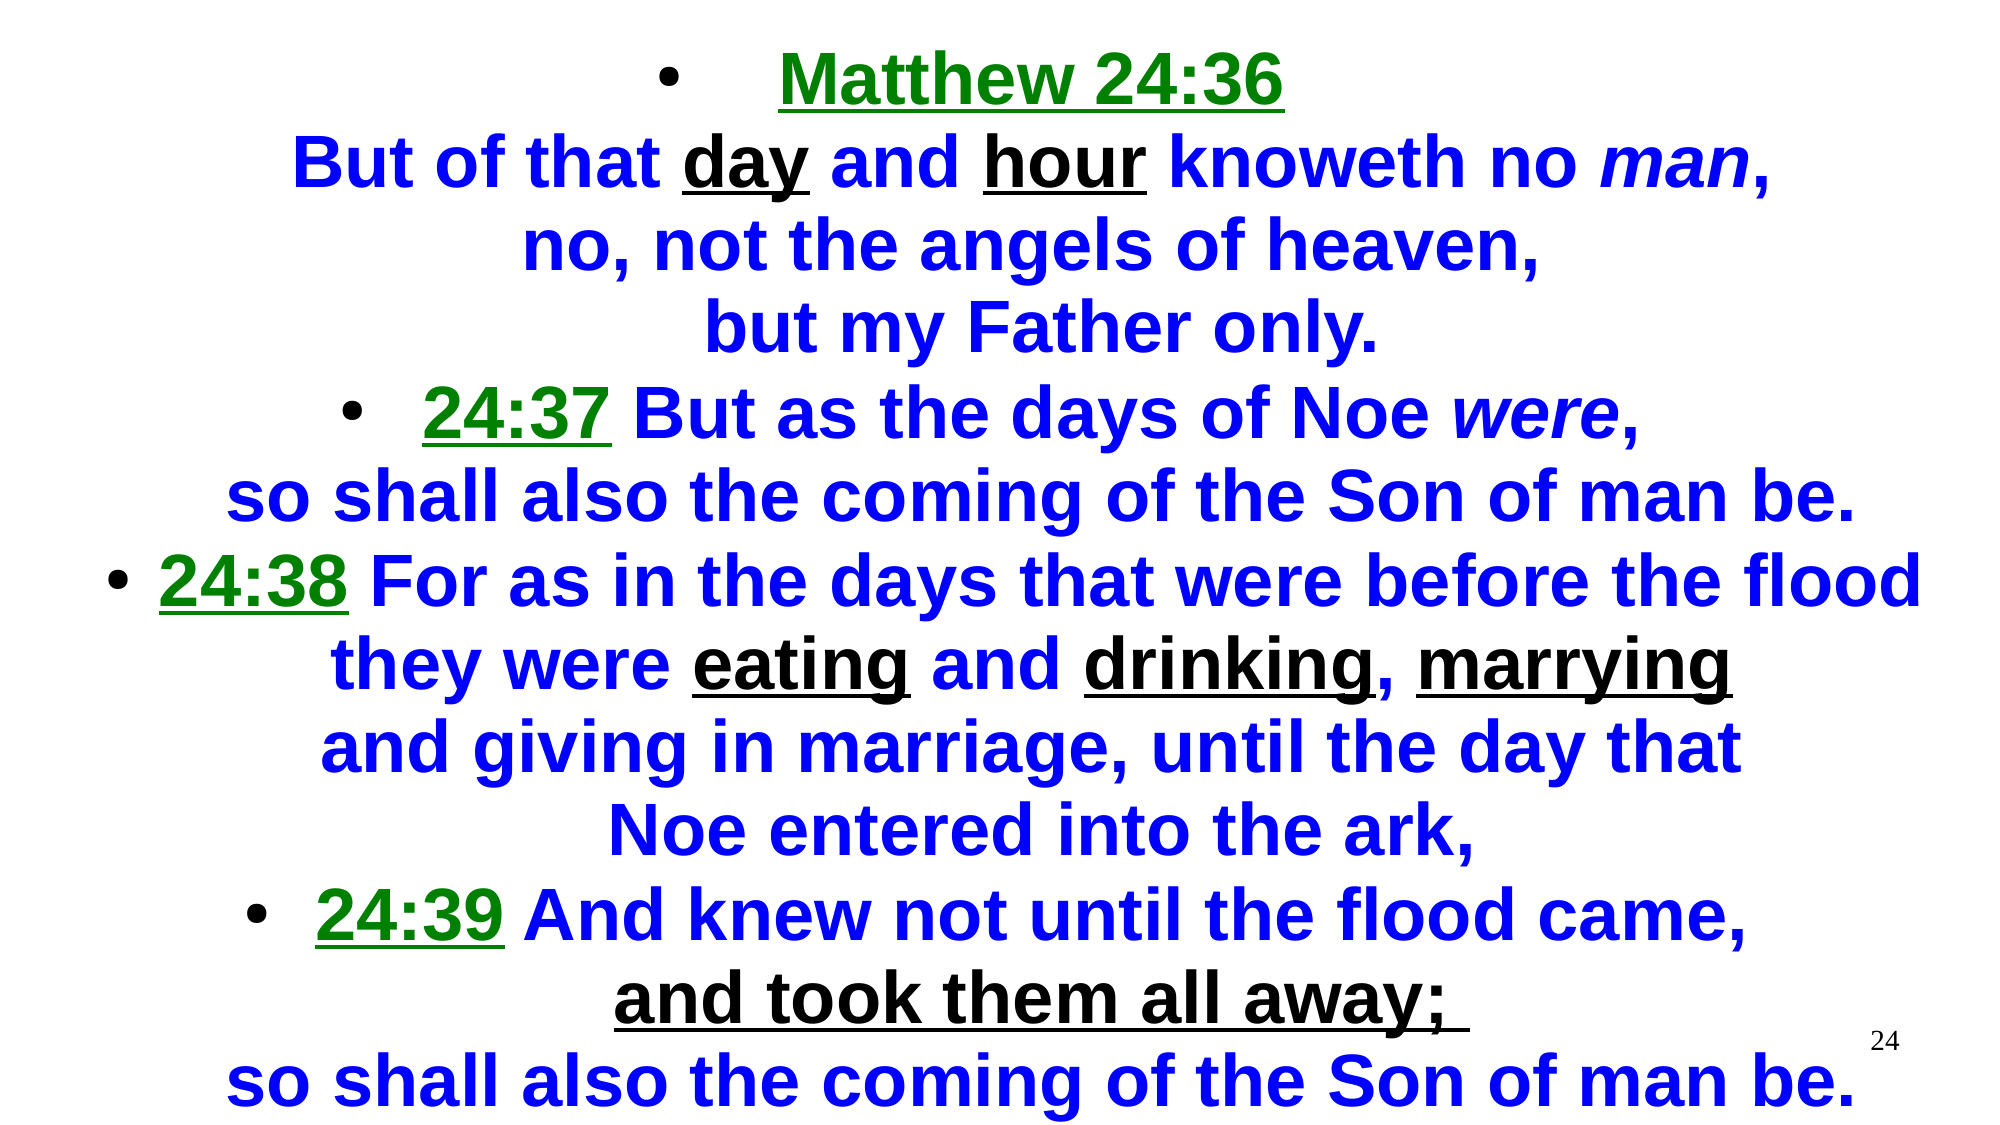

# Matthew 24:36 But of that day and hour knoweth no man, no, not the angels of heaven, but my Father only.
24:37 But as the days of Noe were,
so shall also the coming of the Son of man be.
24:38 For as in the days that were before the flood they were eating and drinking, marrying
and giving in marriage, until the day that
Noe entered into the ark,
24:39 And knew not until the flood came,
and took them all away;
so shall also the coming of the Son of man be.
24